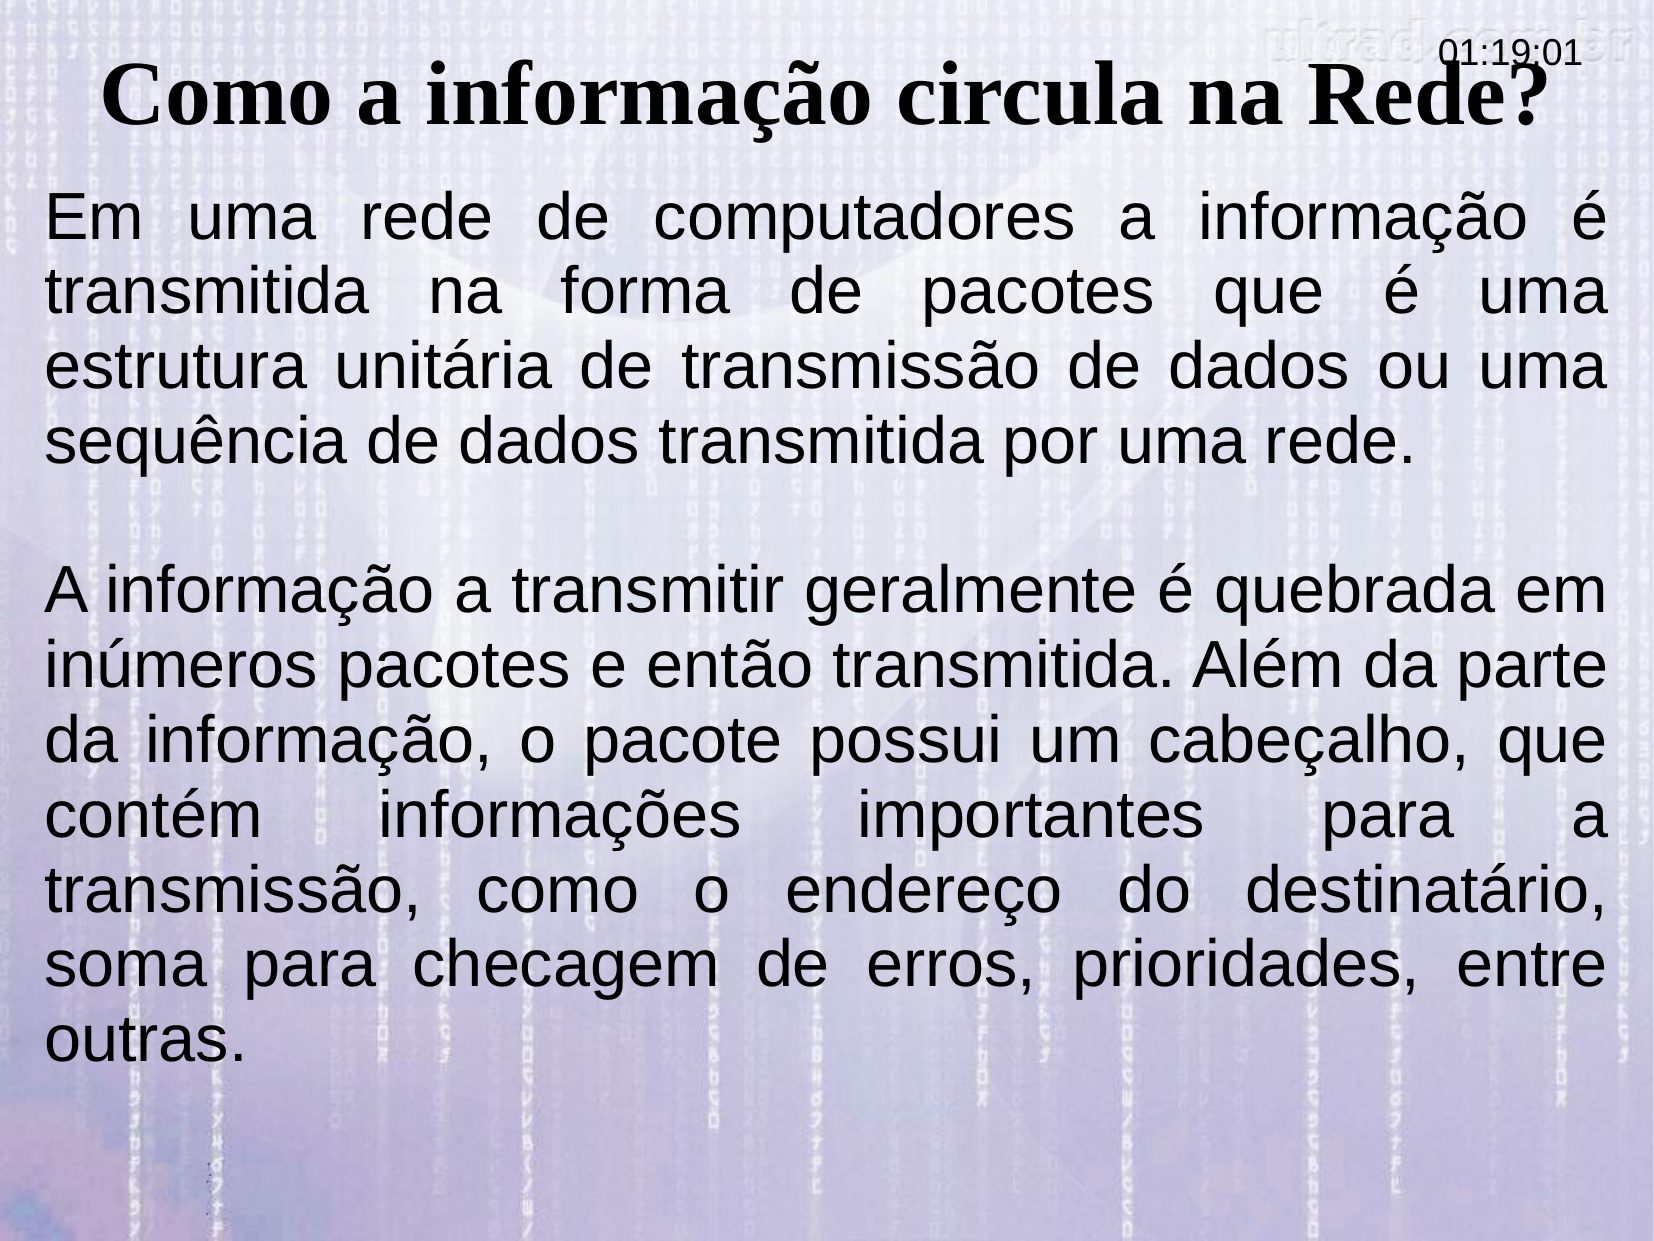

03:29:15
Como a informação circula na Rede?
Em uma rede de computadores a informação é transmitida na forma de pacotes que é uma estrutura unitária de transmissão de dados ou uma sequência de dados transmitida por uma rede.
A informação a transmitir geralmente é quebrada em inúmeros pacotes e então transmitida. Além da parte da informação, o pacote possui um cabeçalho, que contém informações importantes para a transmissão, como o endereço do destinatário, soma para checagem de erros, prioridades, entre outras.